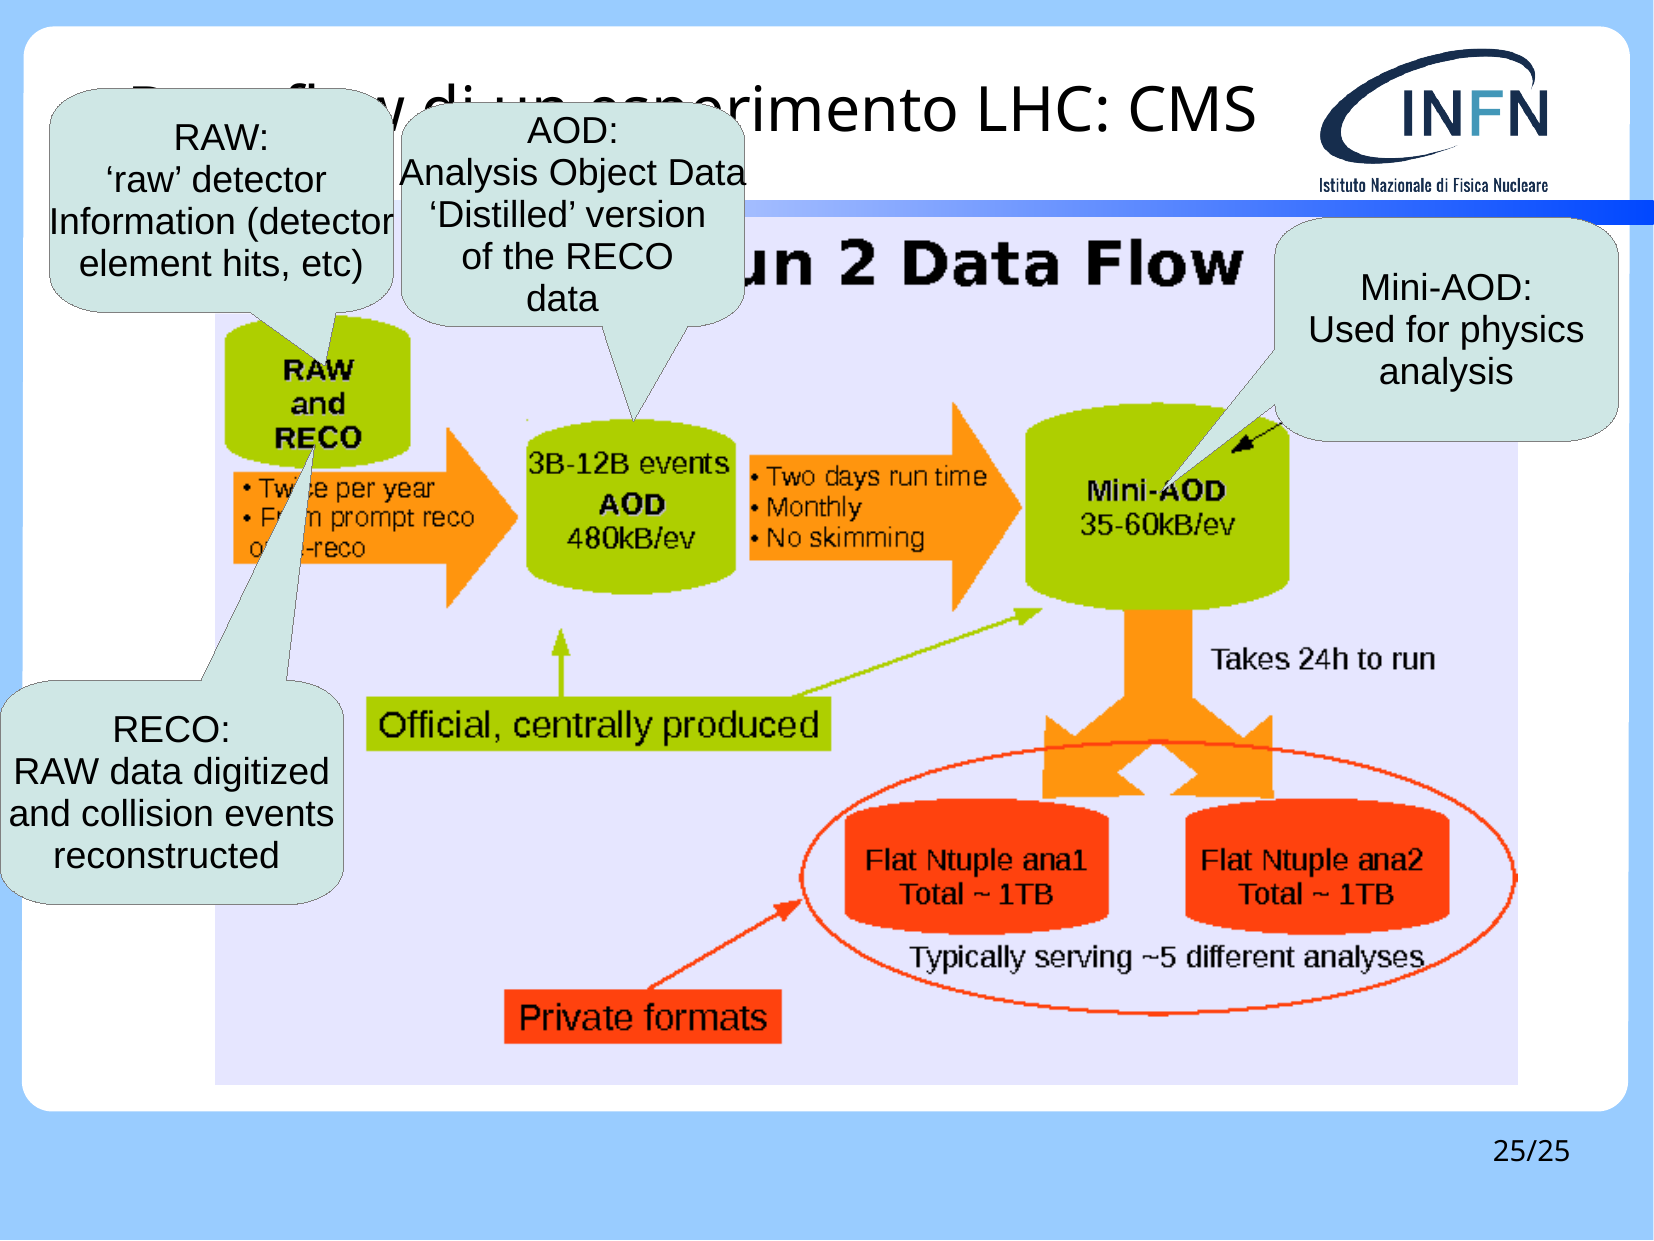

# Data flow di un esperimento LHC: CMS
RAW:
‘raw’ detector
Information (detector
element hits, etc)
AOD:
Analysis Object Data
‘Distilled’ version
of the RECO
data
Mini-AOD:
Used for physics
analysis
RECO:
RAW data digitized
and collision events
reconstructed
25